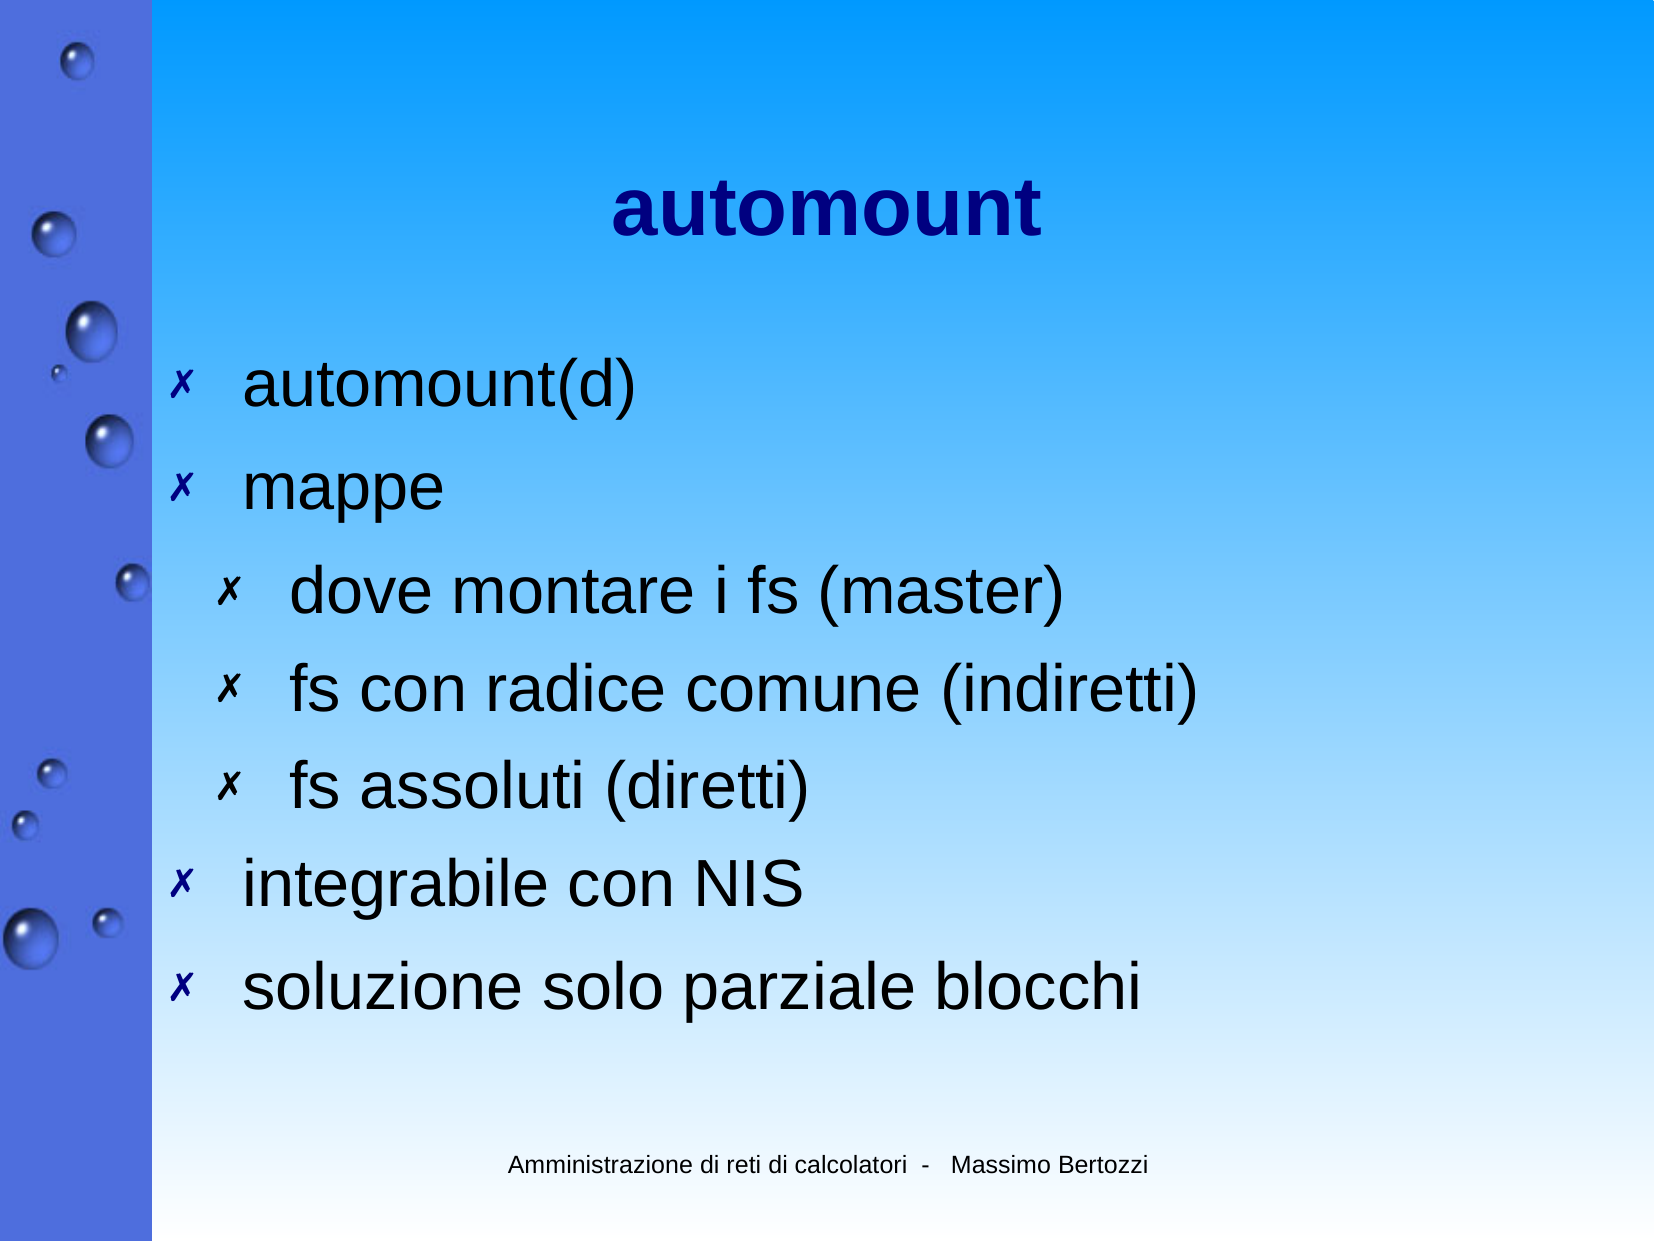

# automount
automount(d)
mappe
dove montare i fs (master)
fs con radice comune (indiretti)
fs assoluti (diretti)
integrabile con NIS
soluzione solo parziale blocchi